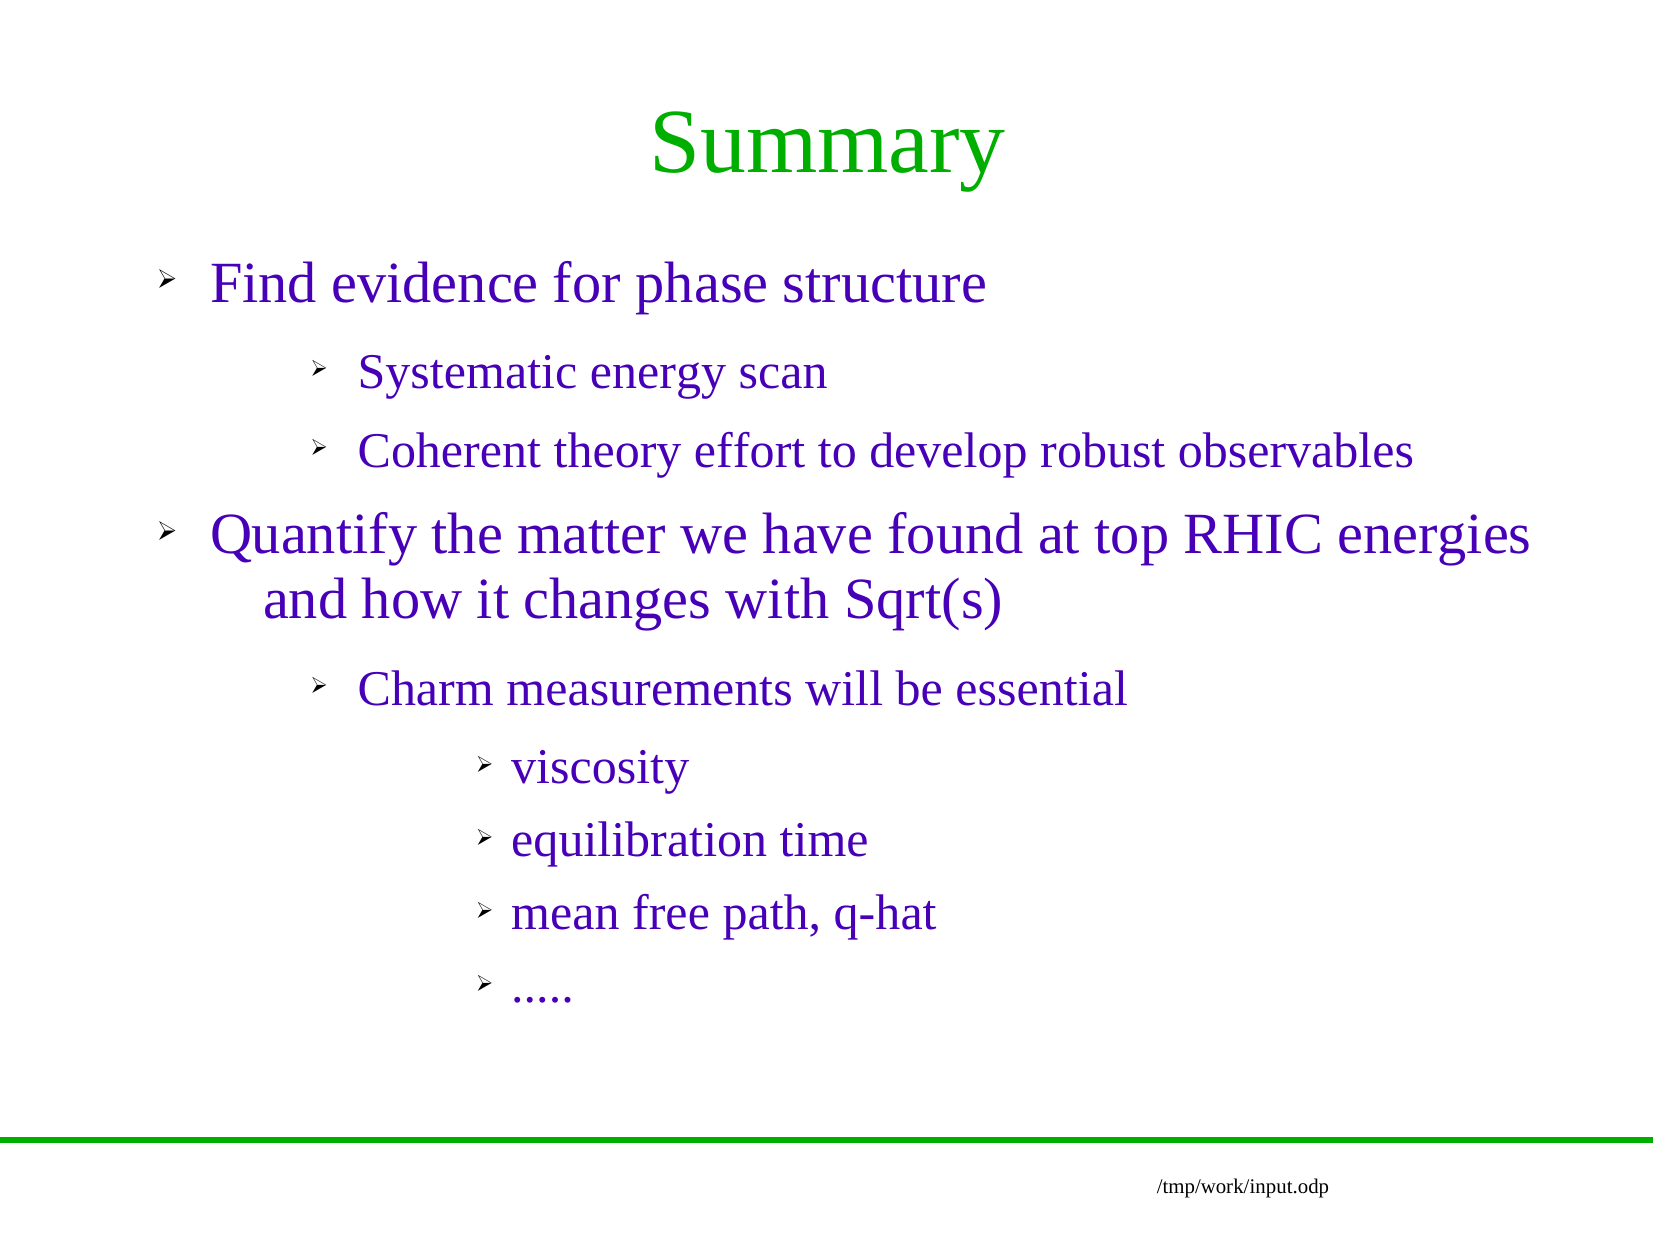

# Summary
Find evidence for phase structure
Systematic energy scan
Coherent theory effort to develop robust observables
Quantify the matter we have found at top RHIC energies and how it changes with Sqrt(s)
Charm measurements will be essential
viscosity
equilibration time
mean free path, q-hat
.....